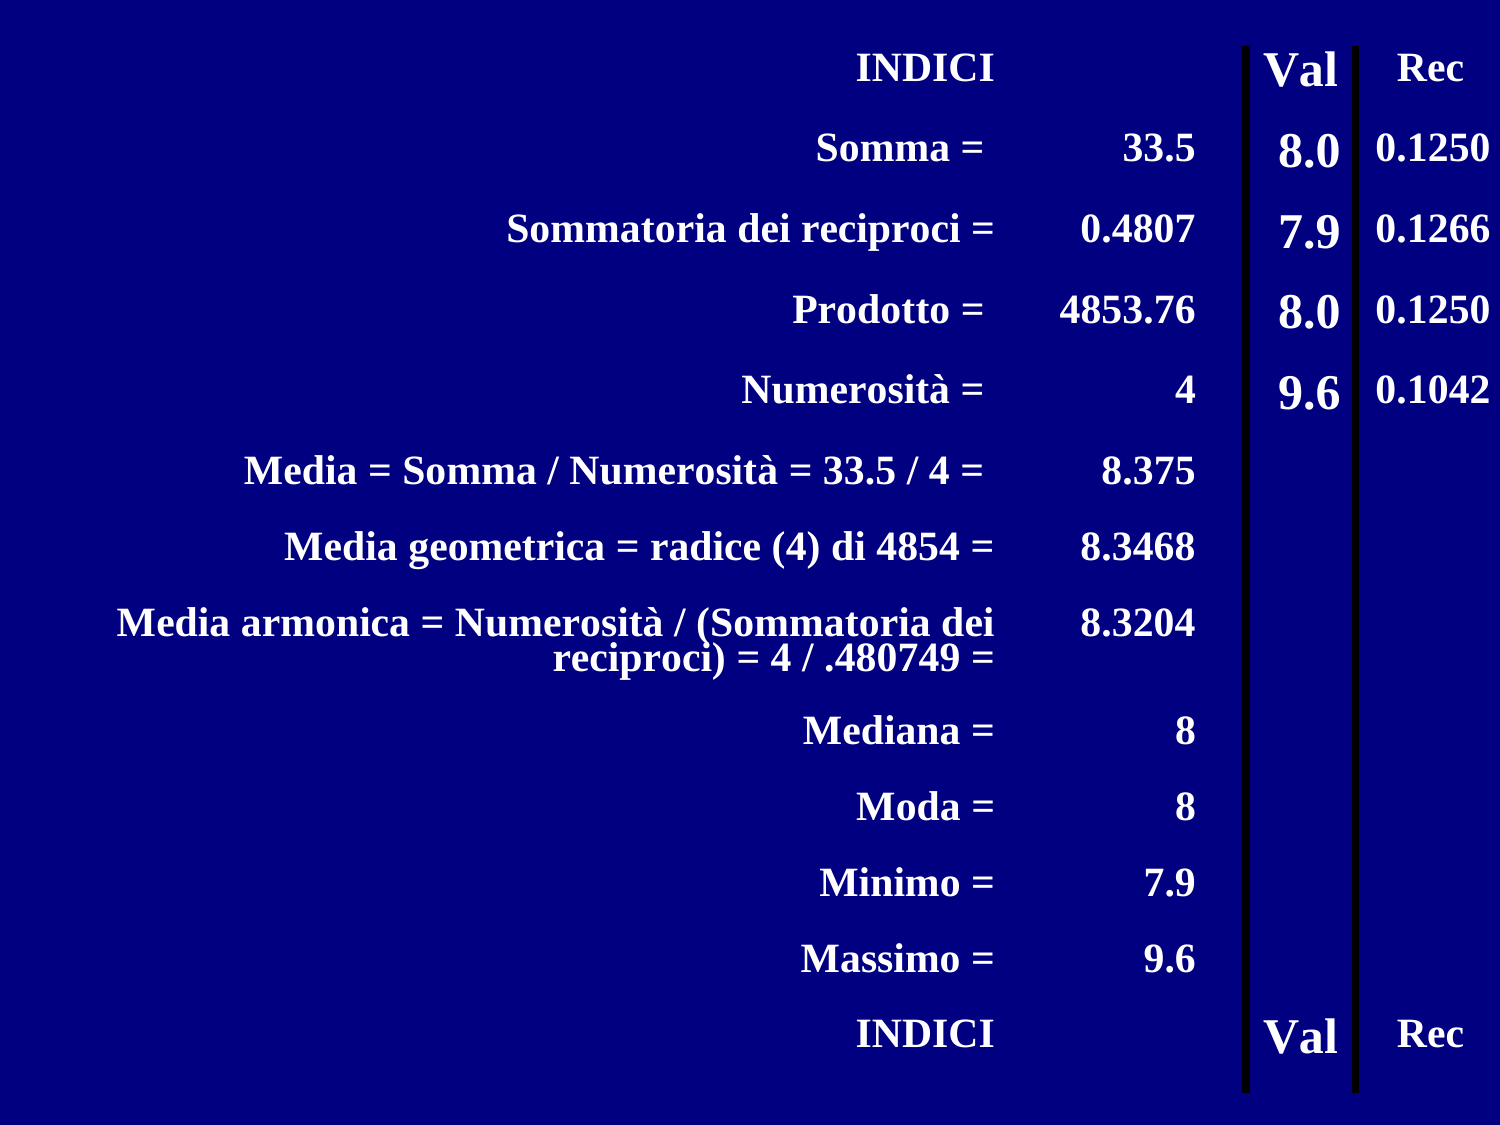

| INDICI | | | Val | Rec |
| --- | --- | --- | --- | --- |
| Somma = | 33.5 | | 8.0 | 0.1250 |
| Sommatoria dei reciproci = | 0.4807 | | 7.9 | 0.1266 |
| Prodotto = | 4853.76 | | 8.0 | 0.1250 |
| Numerosità = | 4 | | 9.6 | 0.1042 |
| Media = Somma / Numerosità = 33.5 / 4 = | 8.375 | | | |
| Media geometrica = radice (4) di 4854 = | 8.3468 | | | |
| Media armonica = Numerosità / (Sommatoria dei reciproci) = 4 / .480749 = | 8.3204 | | | |
| Mediana = | 8 | | | |
| Moda = | 8 | | | |
| Minimo = | 7.9 | | | |
| Massimo = | 9.6 | | | |
| INDICI | | | Val | Rec |